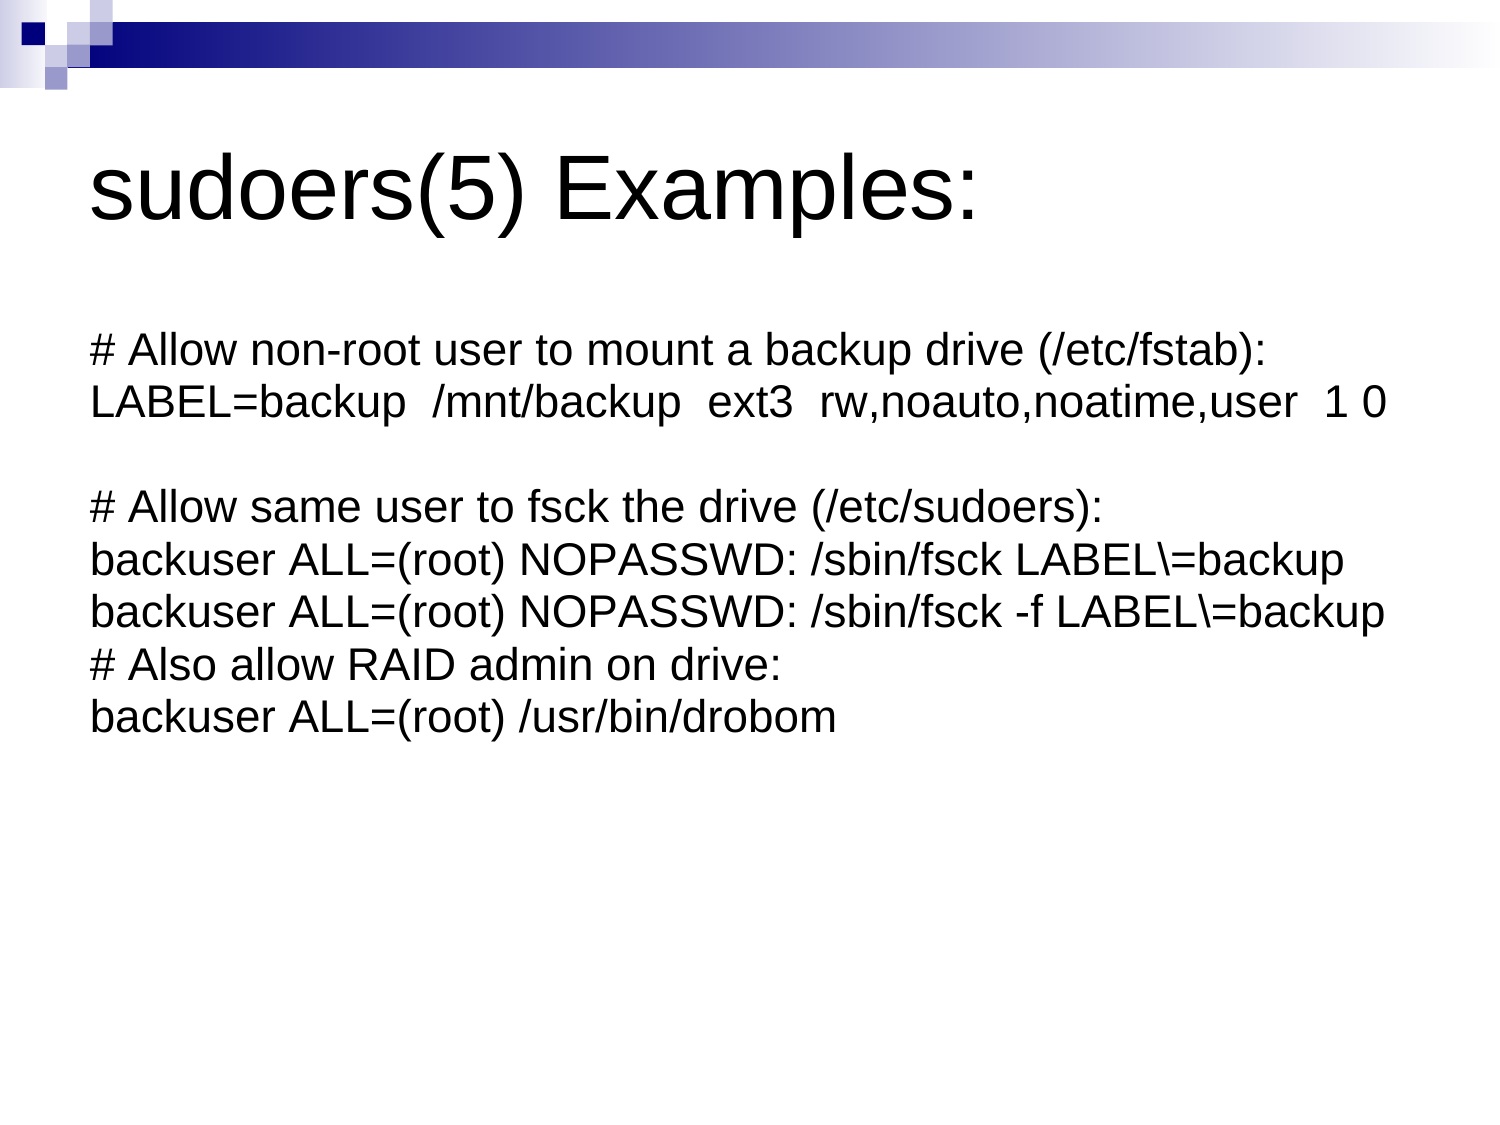

# sudoers(5) Examples:
# Allow non-root user to mount a backup drive (/etc/fstab):
LABEL=backup /mnt/backup ext3 rw,noauto,noatime,user 1 0
# Allow same user to fsck the drive (/etc/sudoers):
backuser ALL=(root) NOPASSWD: /sbin/fsck LABEL\=backup
backuser ALL=(root) NOPASSWD: /sbin/fsck -f LABEL\=backup
# Also allow RAID admin on drive:
backuser ALL=(root) /usr/bin/drobom